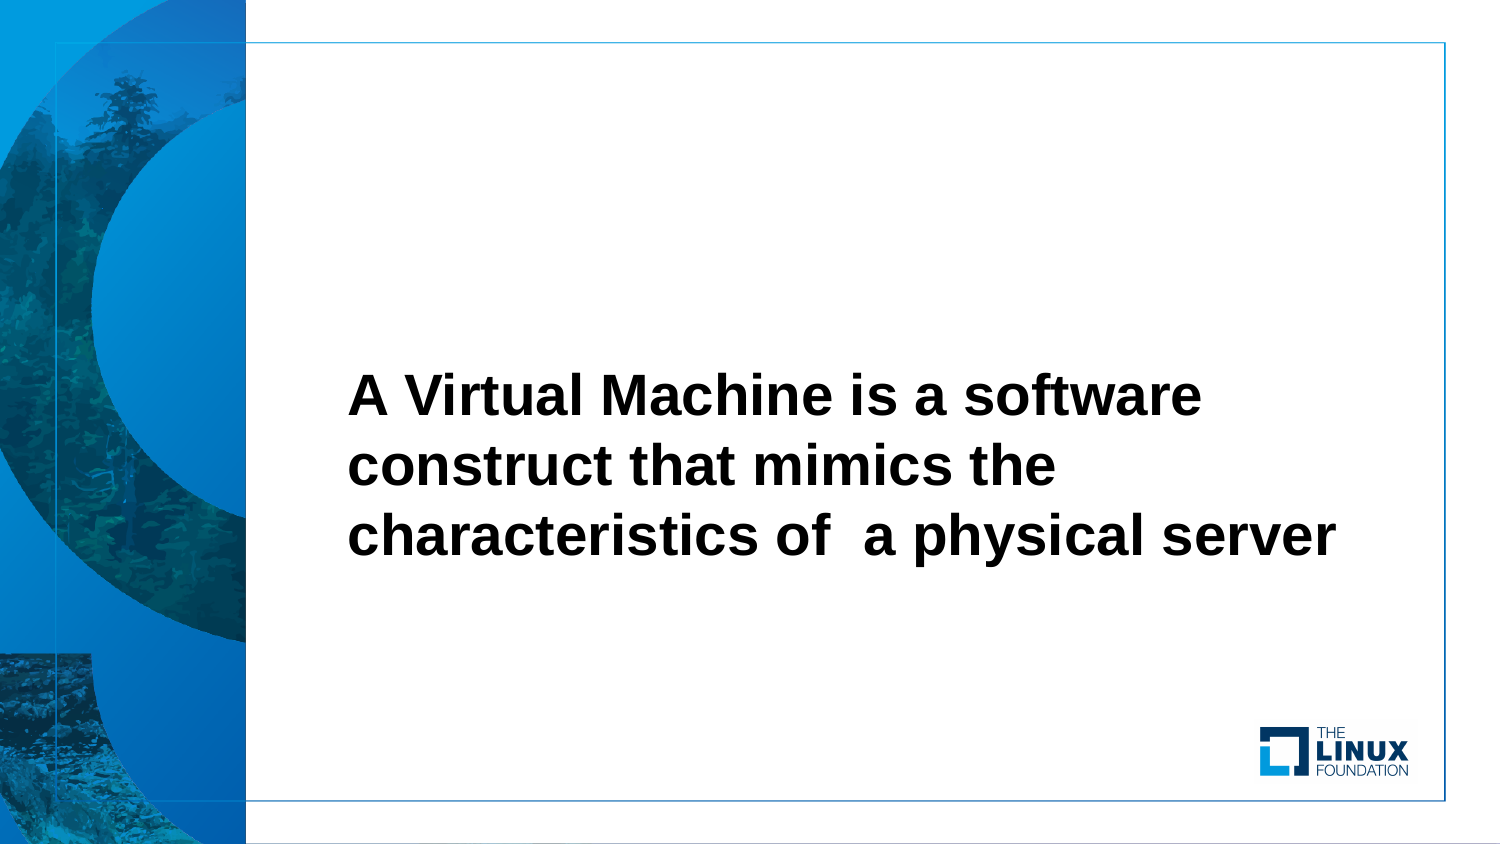

# A Virtual Machine is a software construct that mimics the characteristics of a physical server